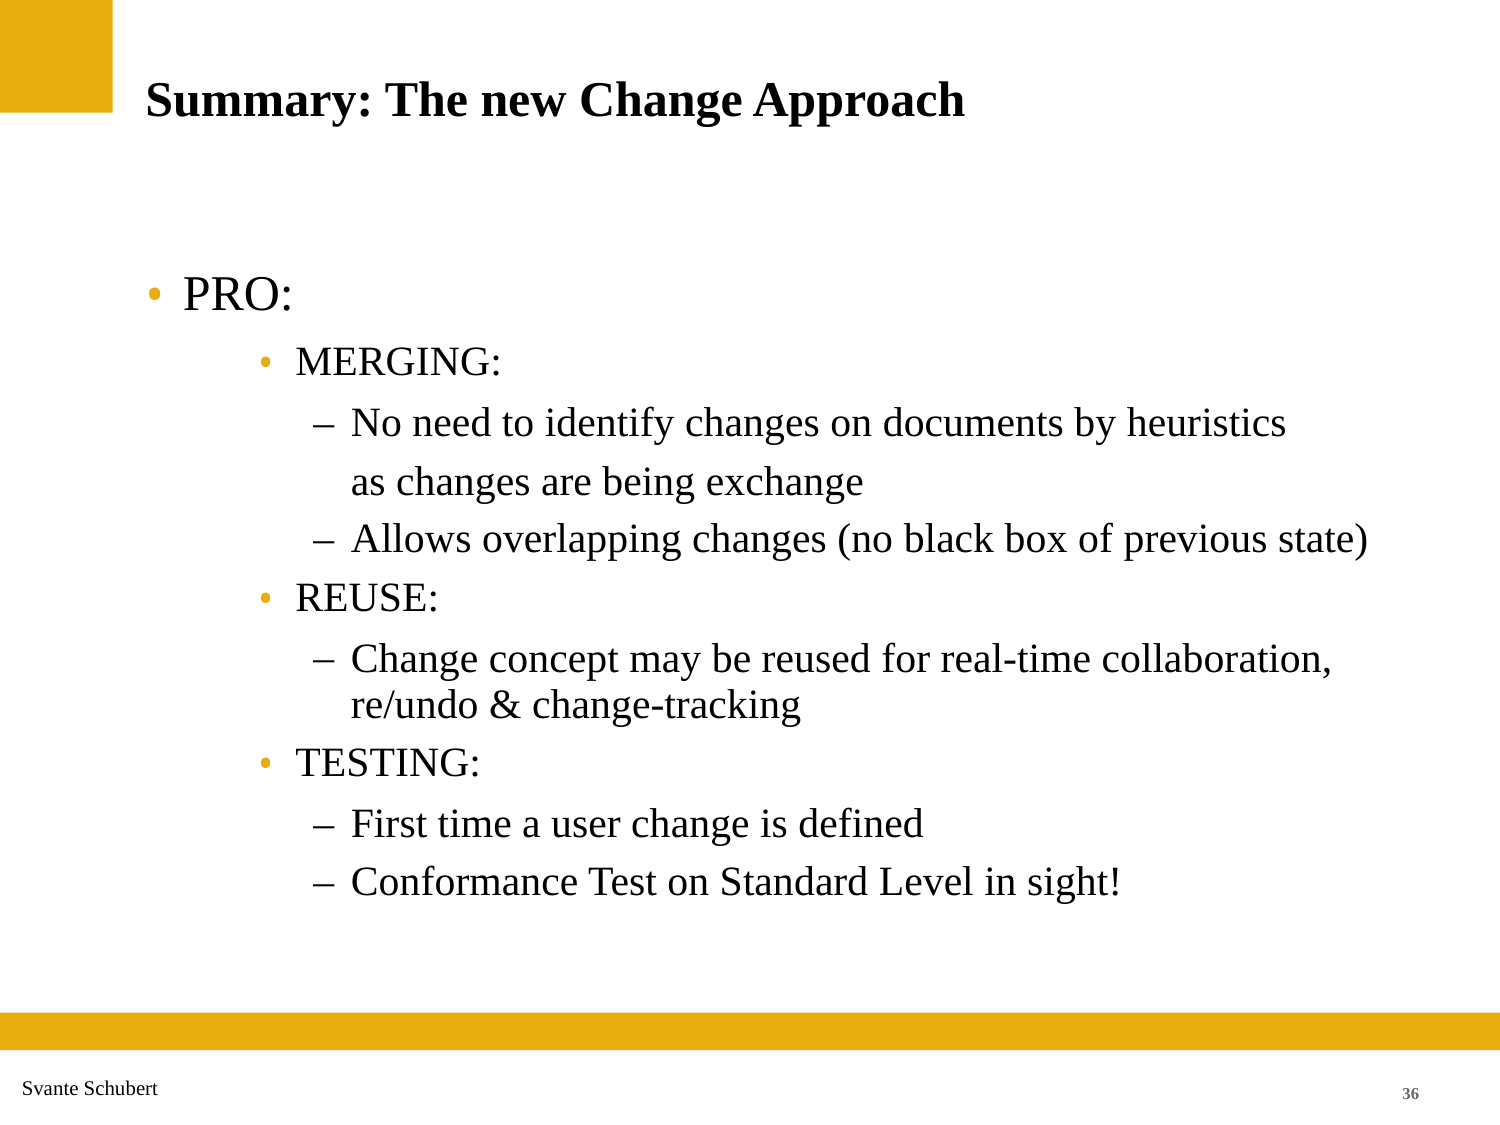

# Summary: The new Change Approach
PRO:
MERGING:
No need to identify changes on documents by heuristics
as changes are being exchange
Allows overlapping changes (no black box of previous state)
REUSE:
Change concept may be reused for real-time collaboration, re/undo & change-tracking
TESTING:
First time a user change is defined
Conformance Test on Standard Level in sight!
Svante Schubert